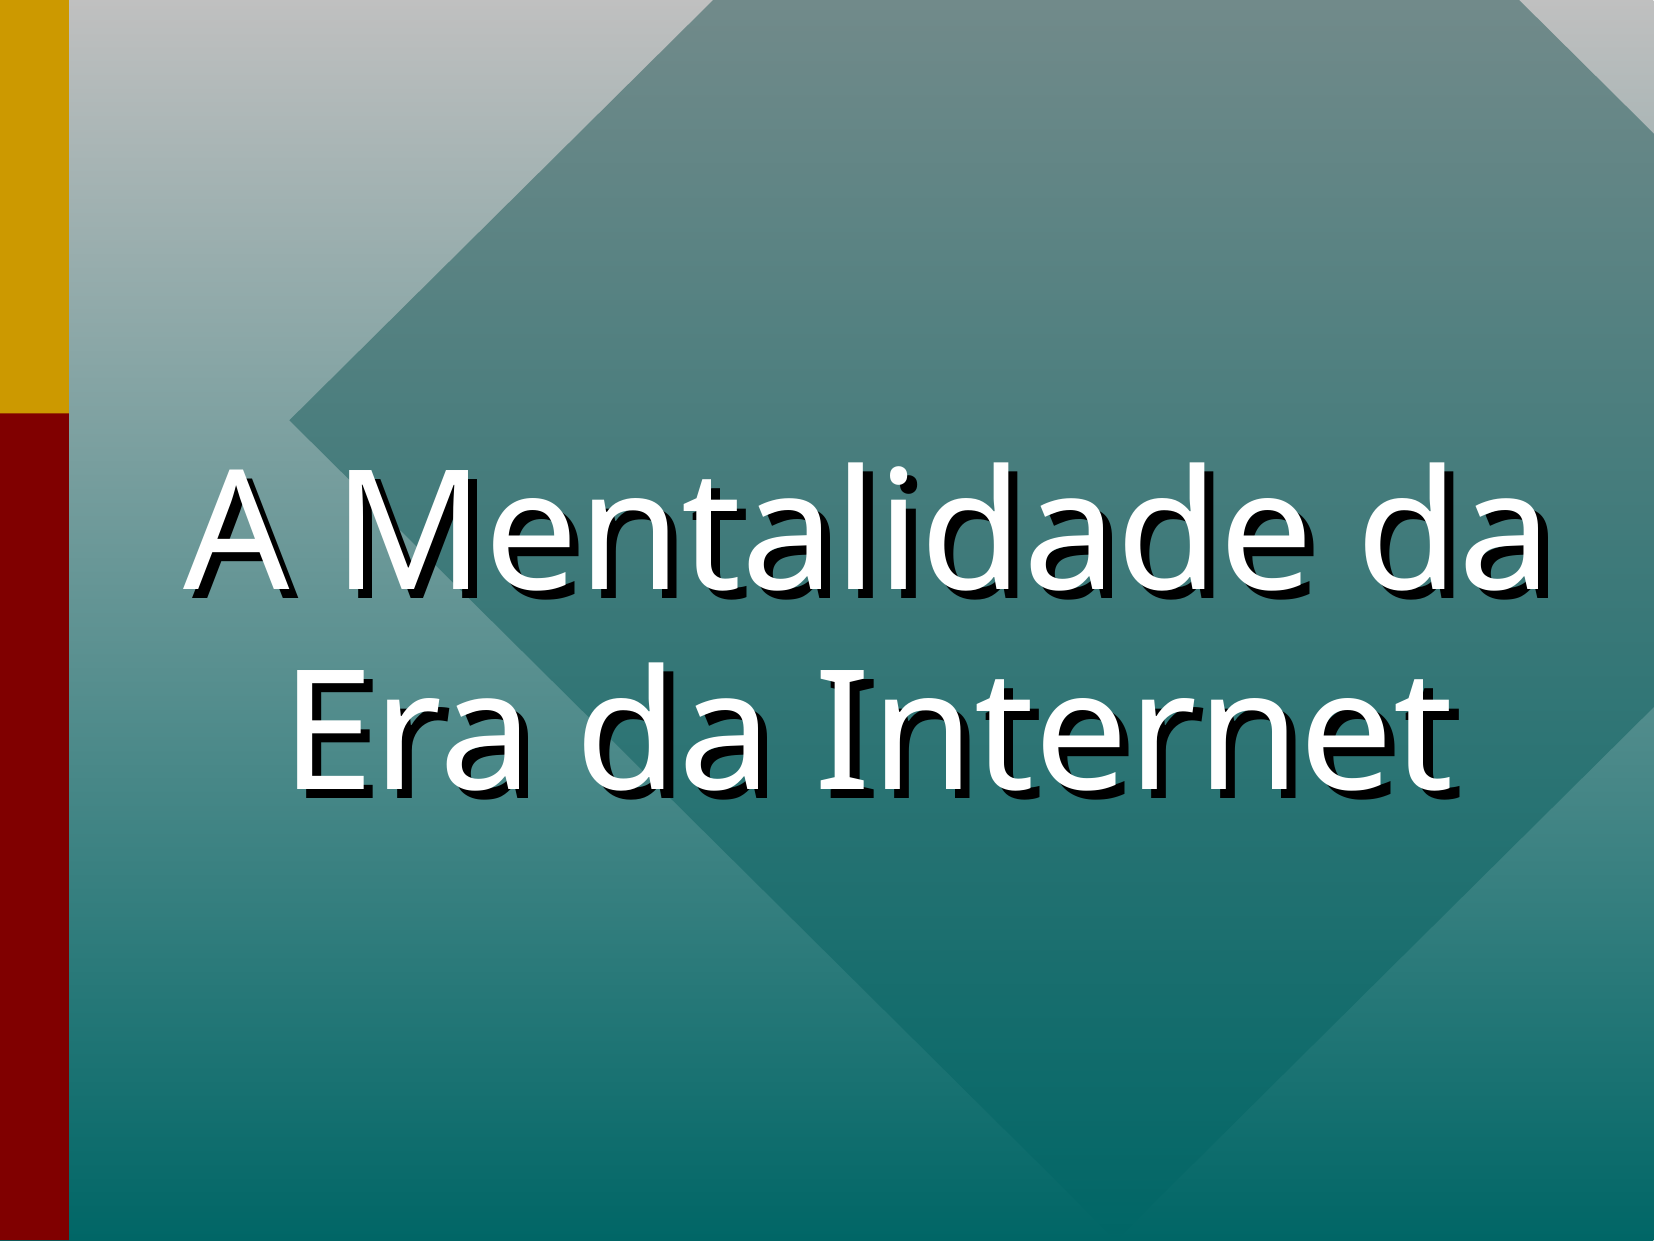

# A Mentalidade da Era da Internet